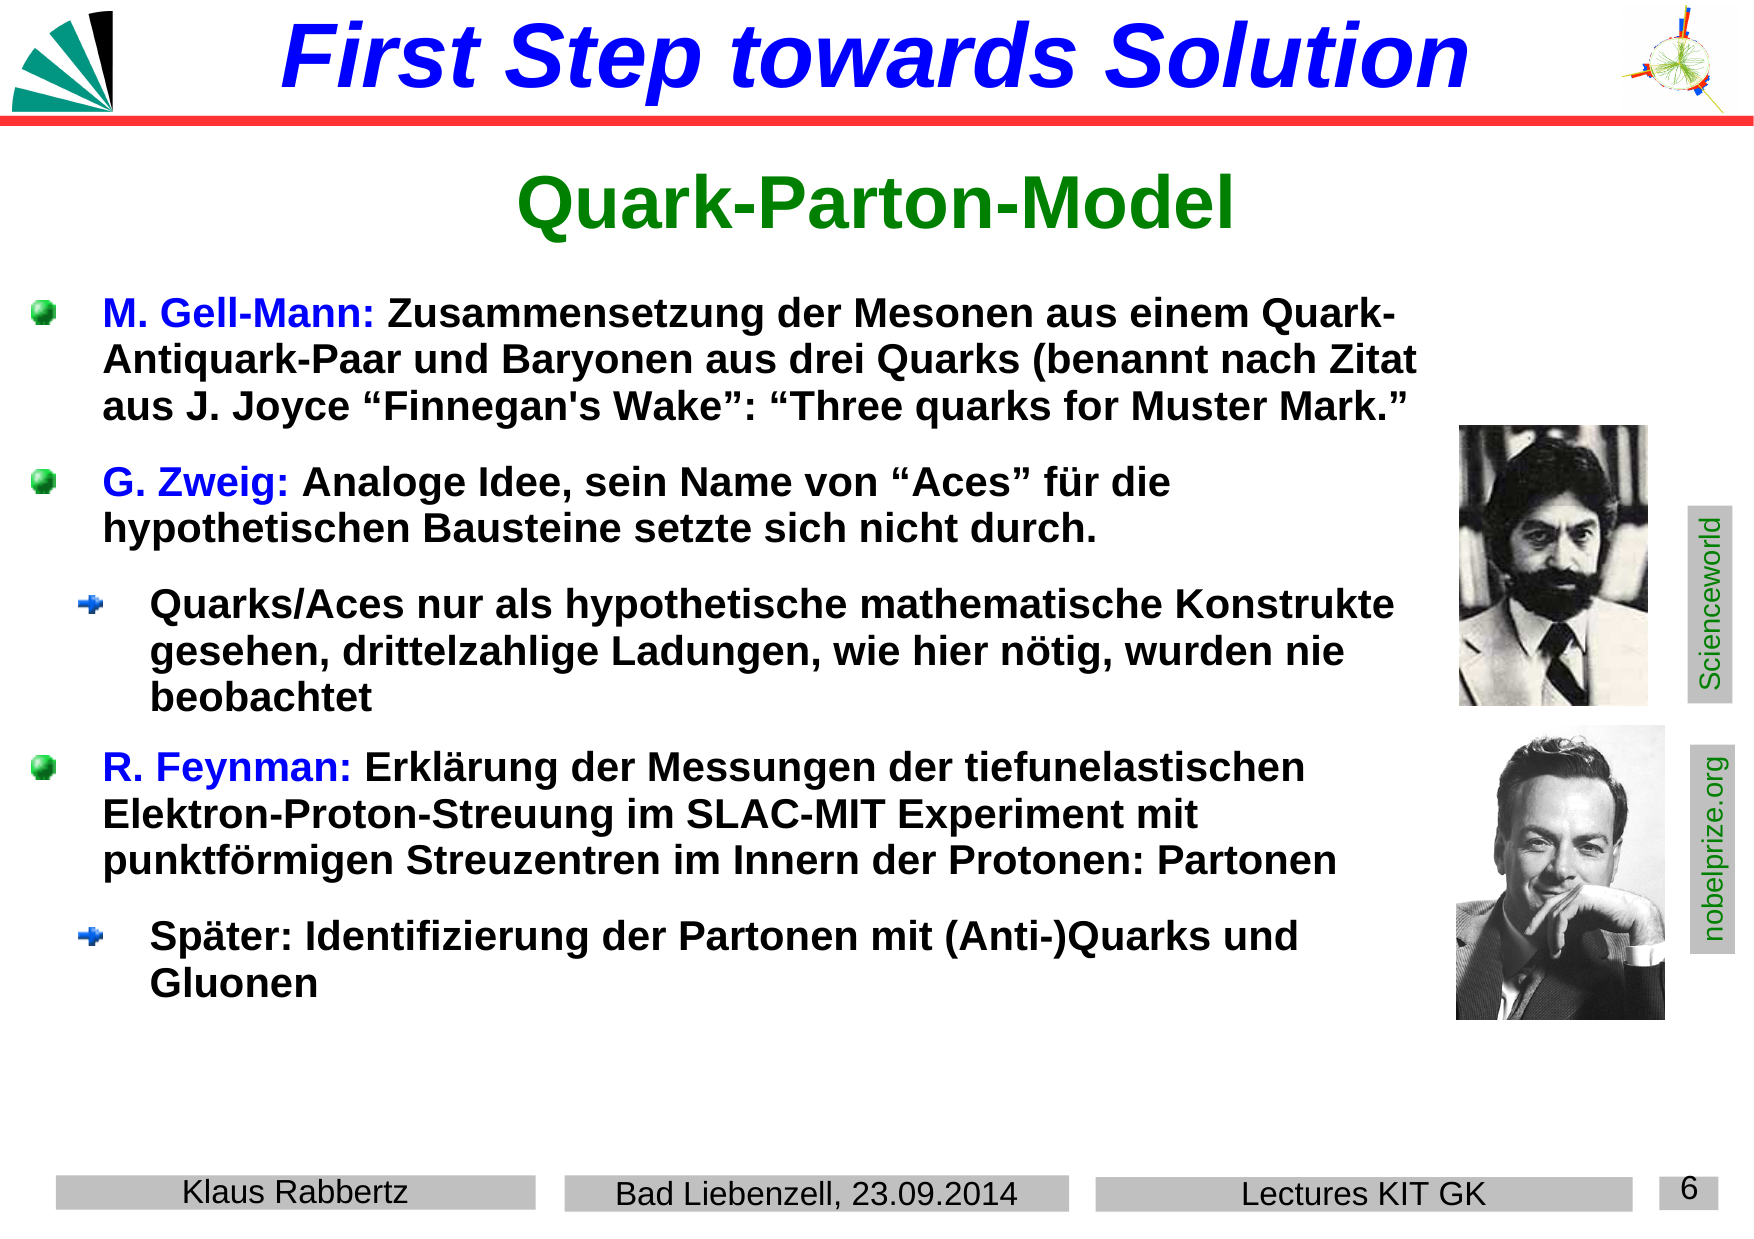

# First Step towards Solution
Quark-Parton-Model
M. Gell-Mann: Zusammensetzung der Mesonen aus einem Quark-Antiquark-Paar und Baryonen aus drei Quarks (benannt nach Zitat aus J. Joyce “Finnegan's Wake”: “Three quarks for Muster Mark.”
G. Zweig: Analoge Idee, sein Name von “Aces” für die hypothetischen Bausteine setzte sich nicht durch.
Quarks/Aces nur als hypothetische mathematische Konstrukte gesehen, drittelzahlige Ladungen, wie hier nötig, wurden nie beobachtet
R. Feynman: Erklärung der Messungen der tiefunelastischen Elektron-Proton-Streuung im SLAC-MIT Experiment mit punktförmigen Streuzentren im Innern der Protonen: Partonen
Später: Identifizierung der Partonen mit (Anti-)Quarks und Gluonen
Scienceworld
nobelprize.org